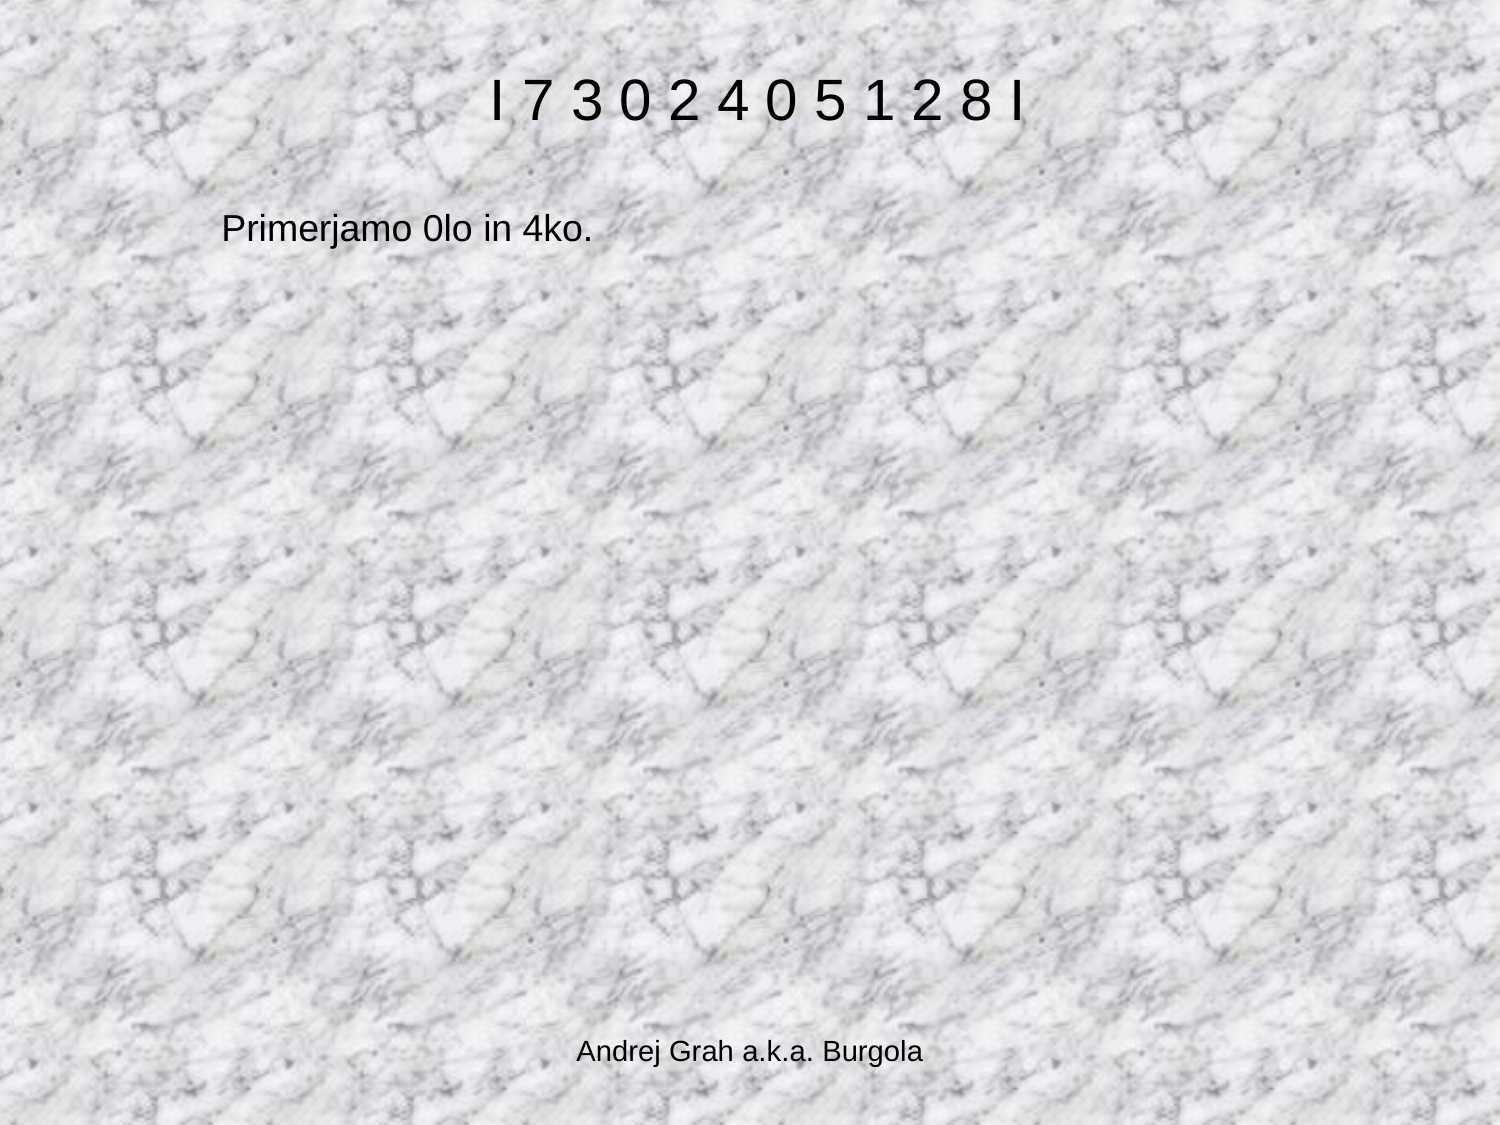

I 7 3 0 2 4 0 5 1 2 8 I
Primerjamo 0lo in 4ko.
Andrej Grah a.k.a. Burgola